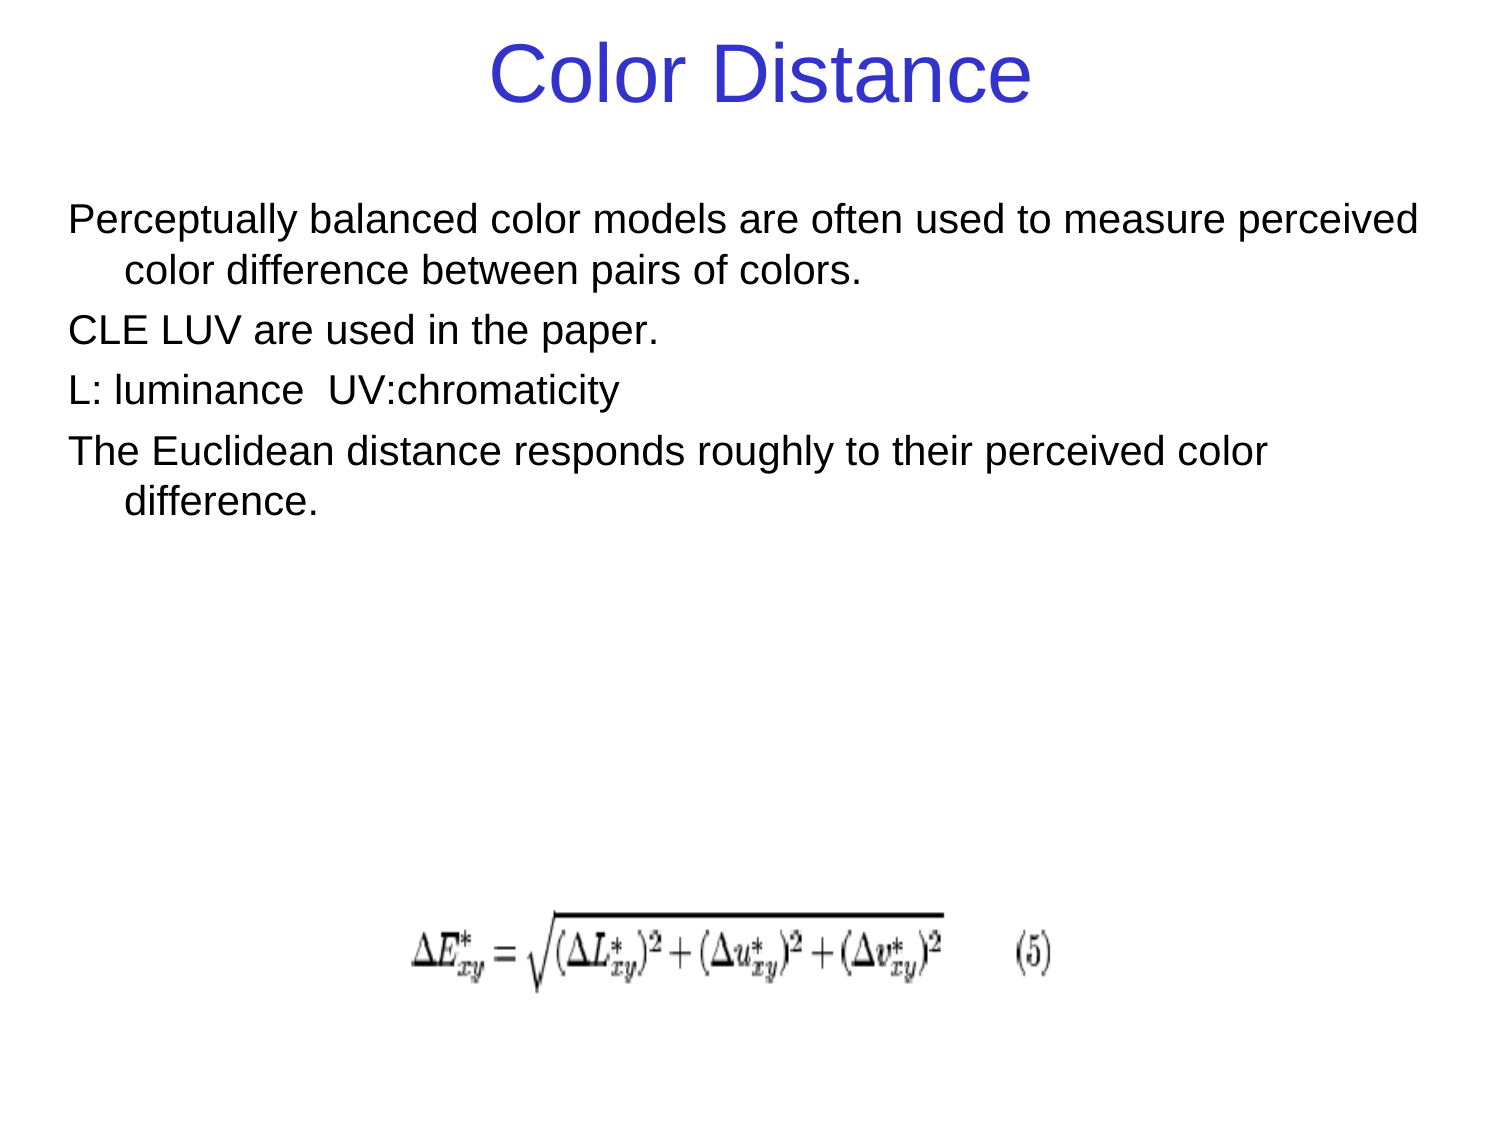

# Color Distance
Perceptually balanced color models are often used to measure perceived color difference between pairs of colors.
CLE LUV are used in the paper.
L: luminance UV:chromaticity
The Euclidean distance responds roughly to their perceived color difference.